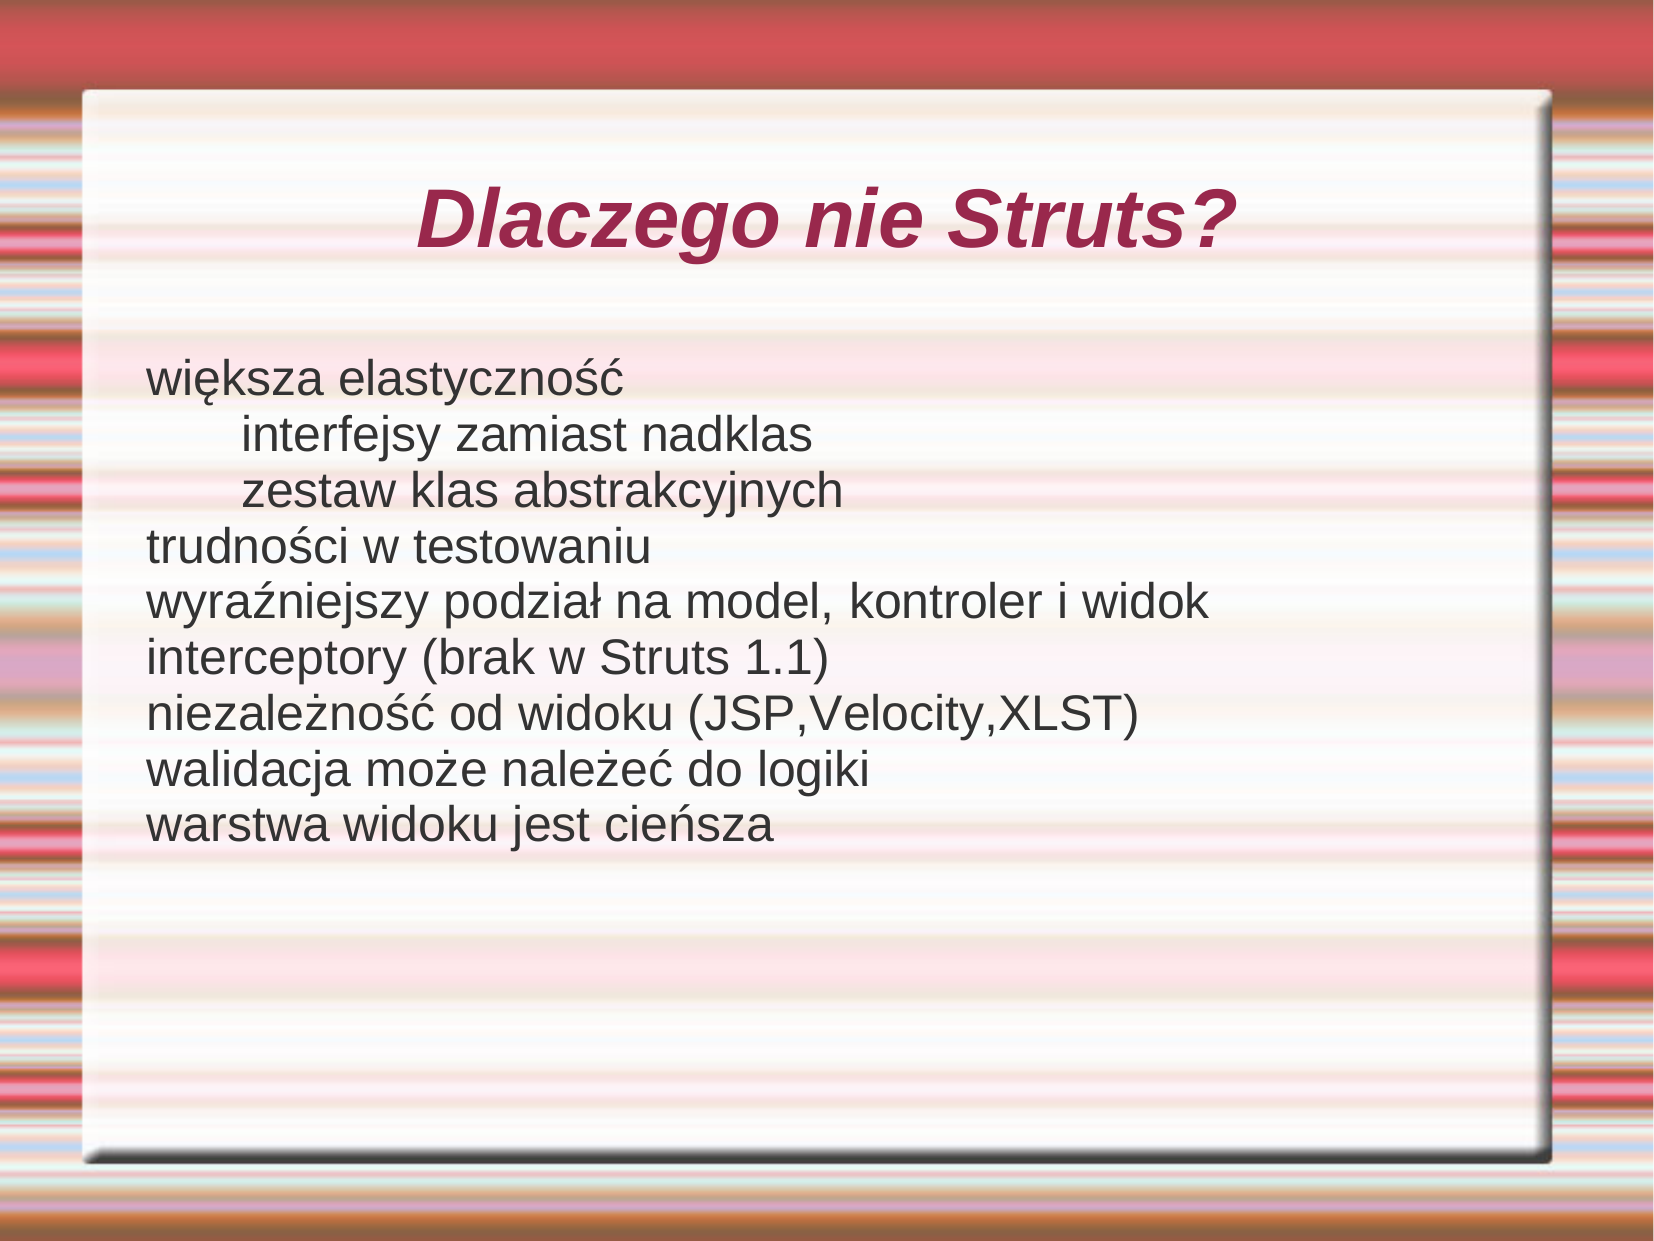

# Dlaczego nie Struts?
większa elastyczność
interfejsy zamiast nadklas
zestaw klas abstrakcyjnych
trudności w testowaniu
wyraźniejszy podział na model, kontroler i widok
interceptory (brak w Struts 1.1)
niezależność od widoku (JSP,Velocity,XLST)
walidacja może należeć do logiki
warstwa widoku jest cieńsza